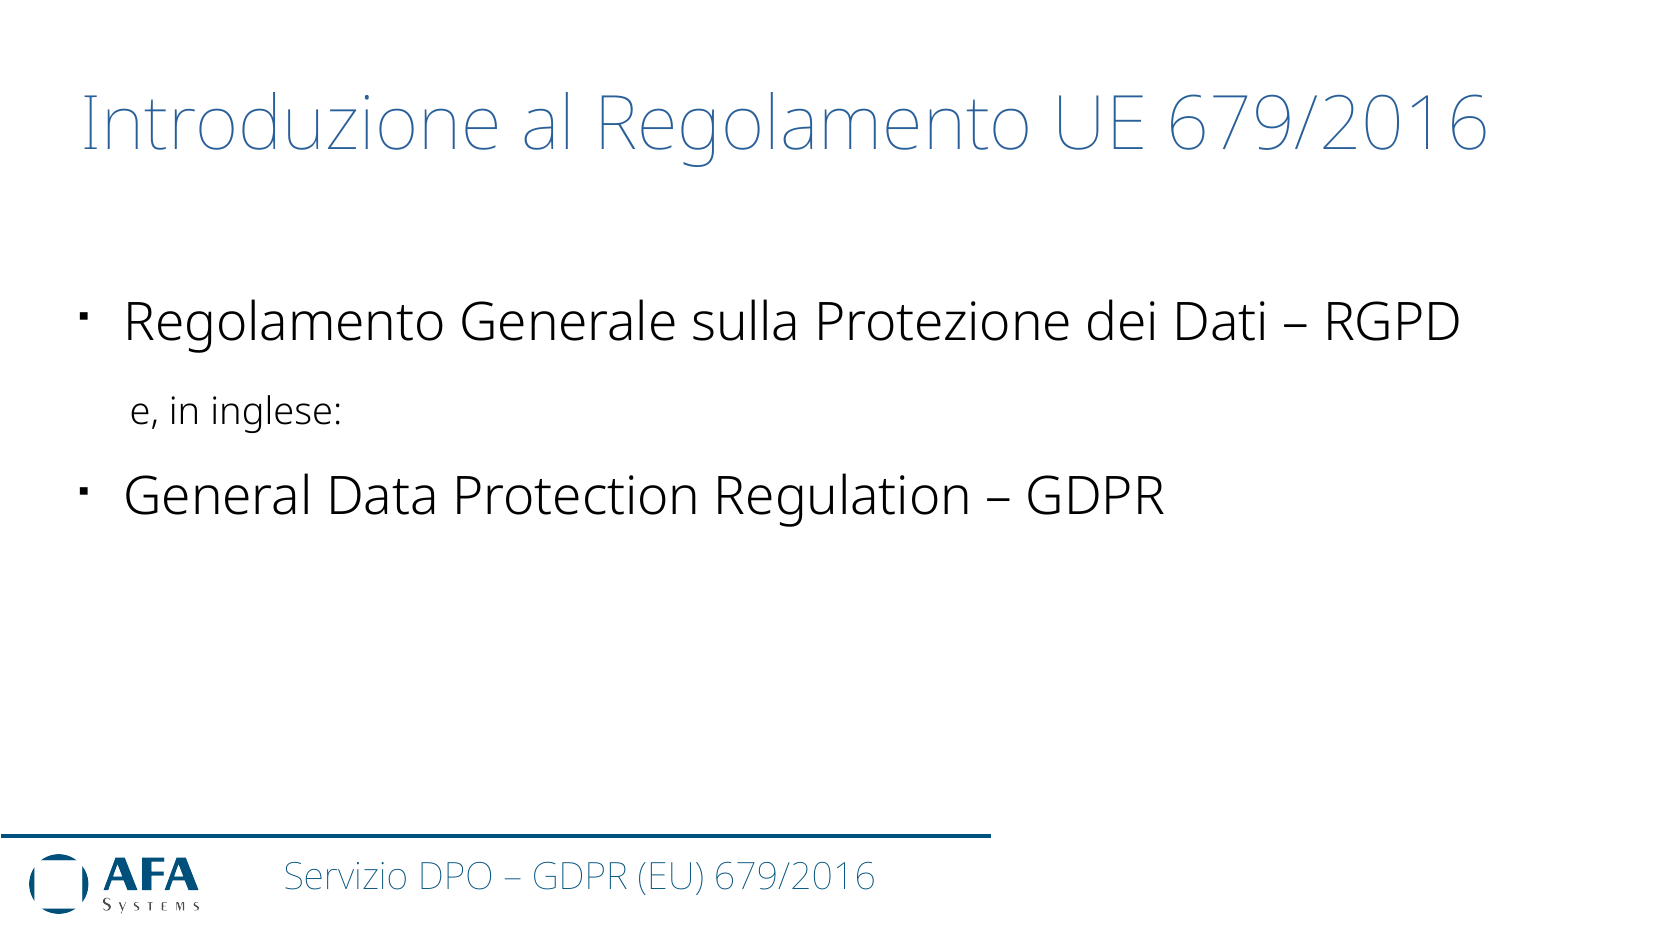

# Introduzione al Regolamento UE 679/2016
Regolamento Generale sulla Protezione dei Dati – RGPD
 e, in inglese:
General Data Protection Regulation – GDPR